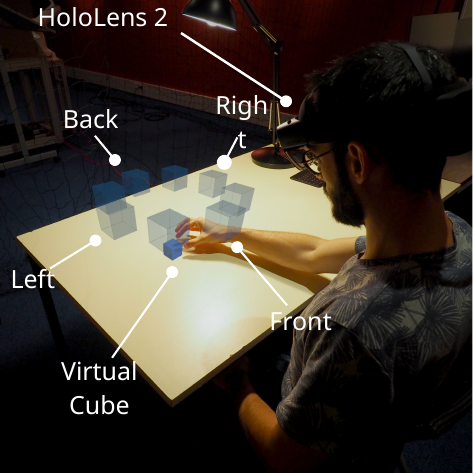

HoloLens 2
Back
Right
Left
Front
Virtual Cube